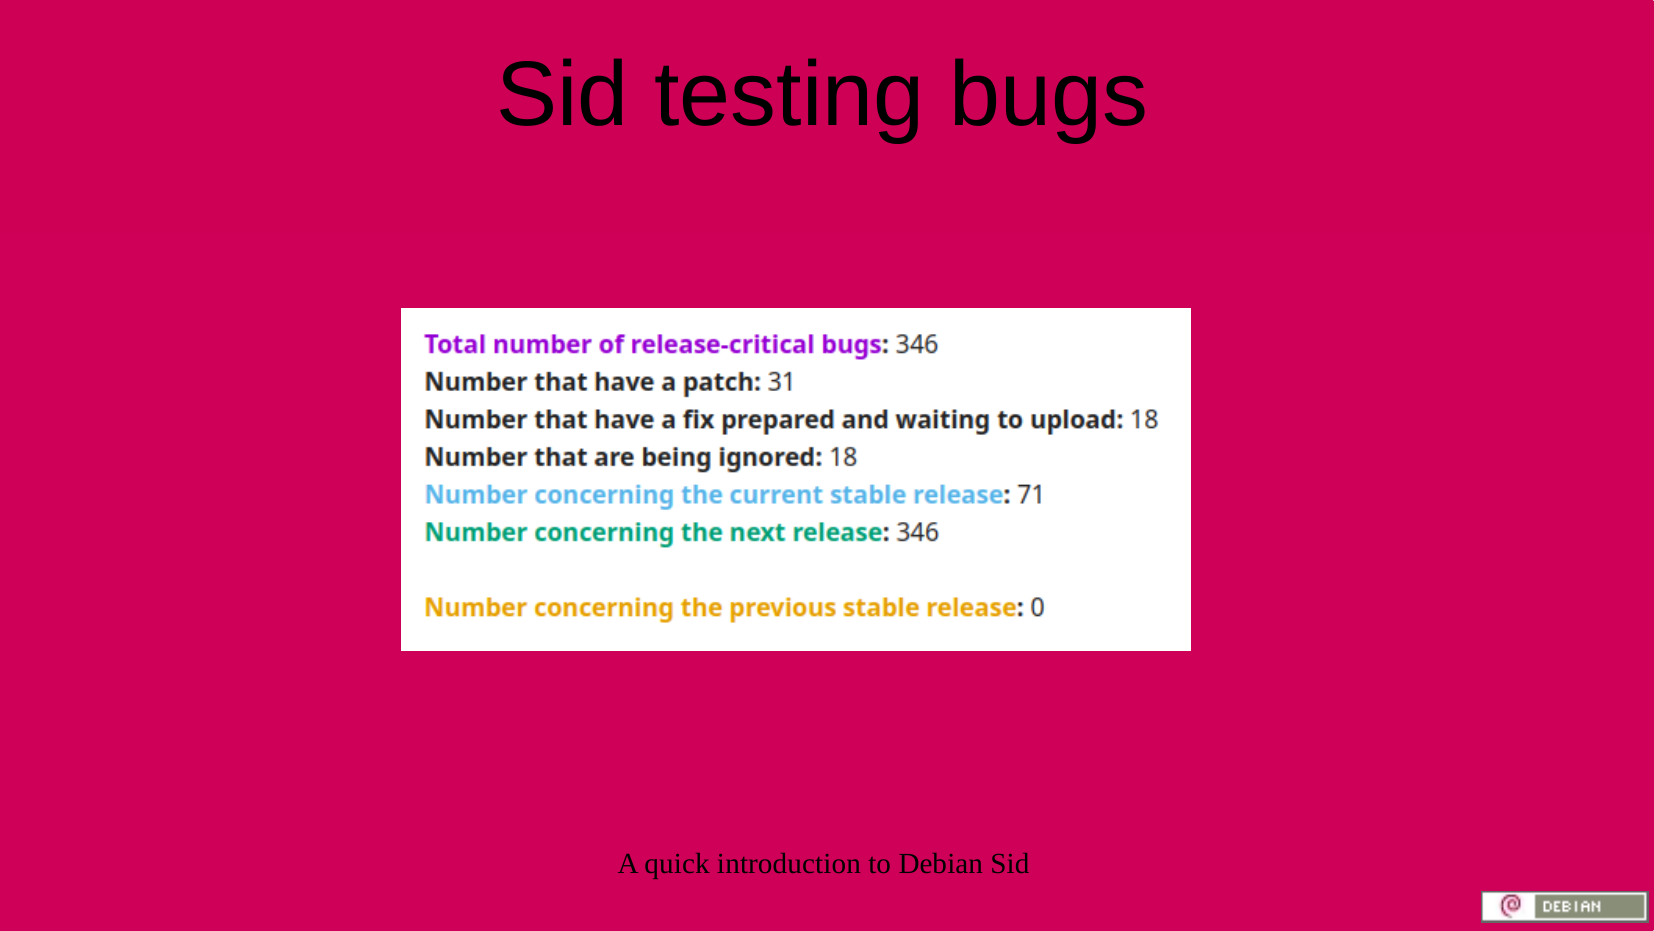

# Sid testing bugs
A quick introduction to Debian Sid